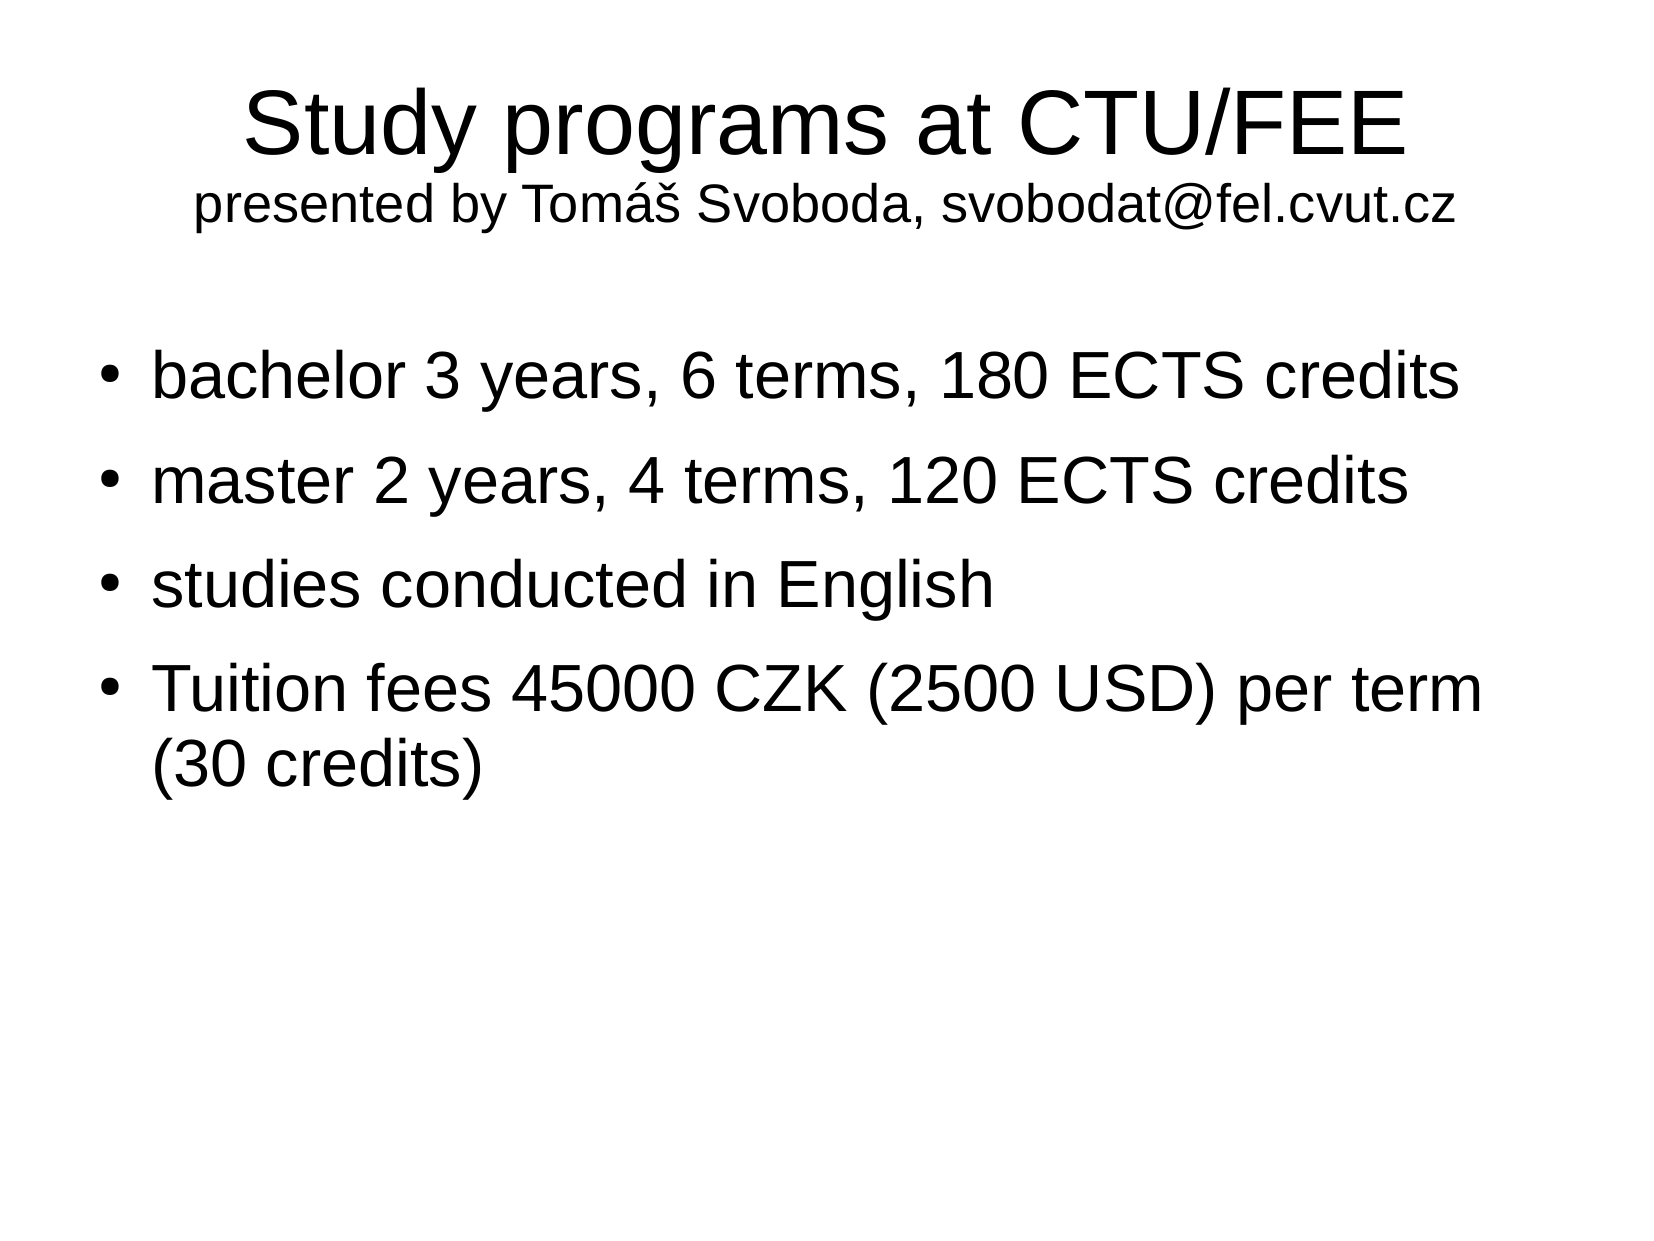

# Study programs at CTU/FEE presented by Tomáš Svoboda, svobodat@fel.cvut.cz
bachelor 3 years, 6 terms, 180 ECTS credits
master 2 years, 4 terms, 120 ECTS credits
studies conducted in English
Tuition fees 45000 CZK (2500 USD) per term (30 credits)